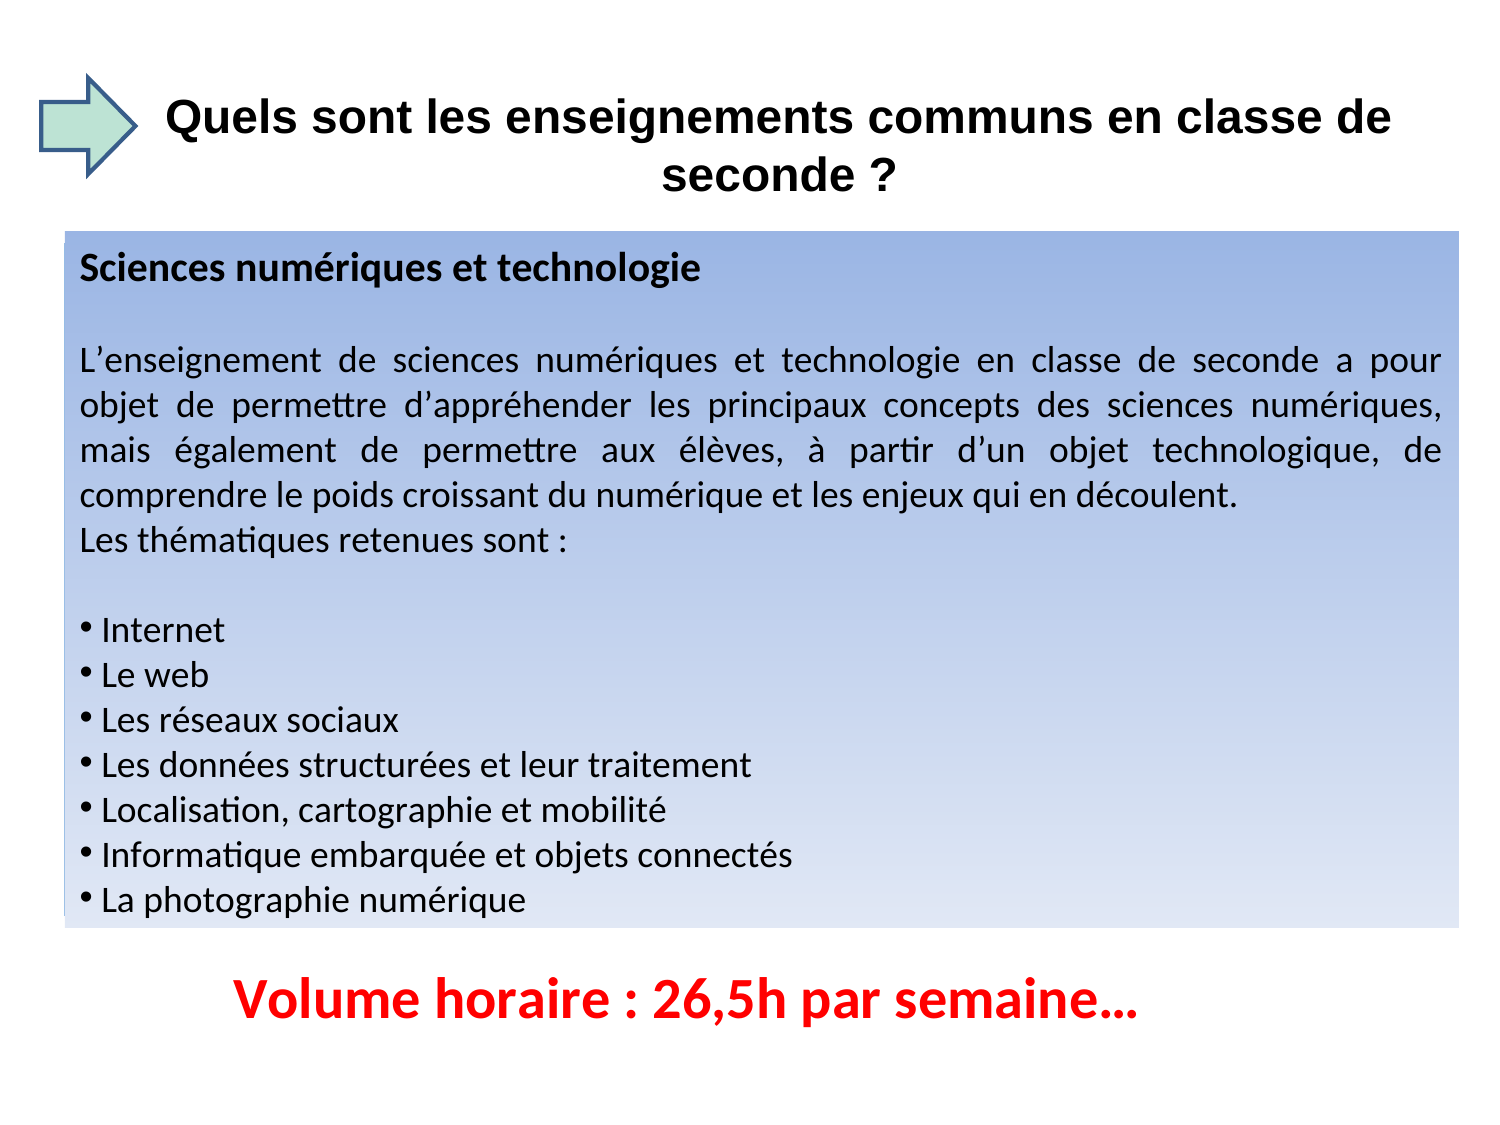

Quels sont les enseignements communs en classe de seconde ?
Sciences numériques et technologie
L’enseignement de sciences numériques et technologie en classe de seconde a pour objet de permettre d’appréhender les principaux concepts des sciences numériques, mais également de permettre aux élèves, à partir d’un objet technologique, de comprendre le poids croissant du numérique et les enjeux qui en découlent.
Les thématiques retenues sont :
 Internet
 Le web
 Les réseaux sociaux
 Les données structurées et leur traitement
 Localisation, cartographie et mobilité
 Informatique embarquée et objets connectés
 La photographie numérique
Volume horaire : 26,5h par semaine…